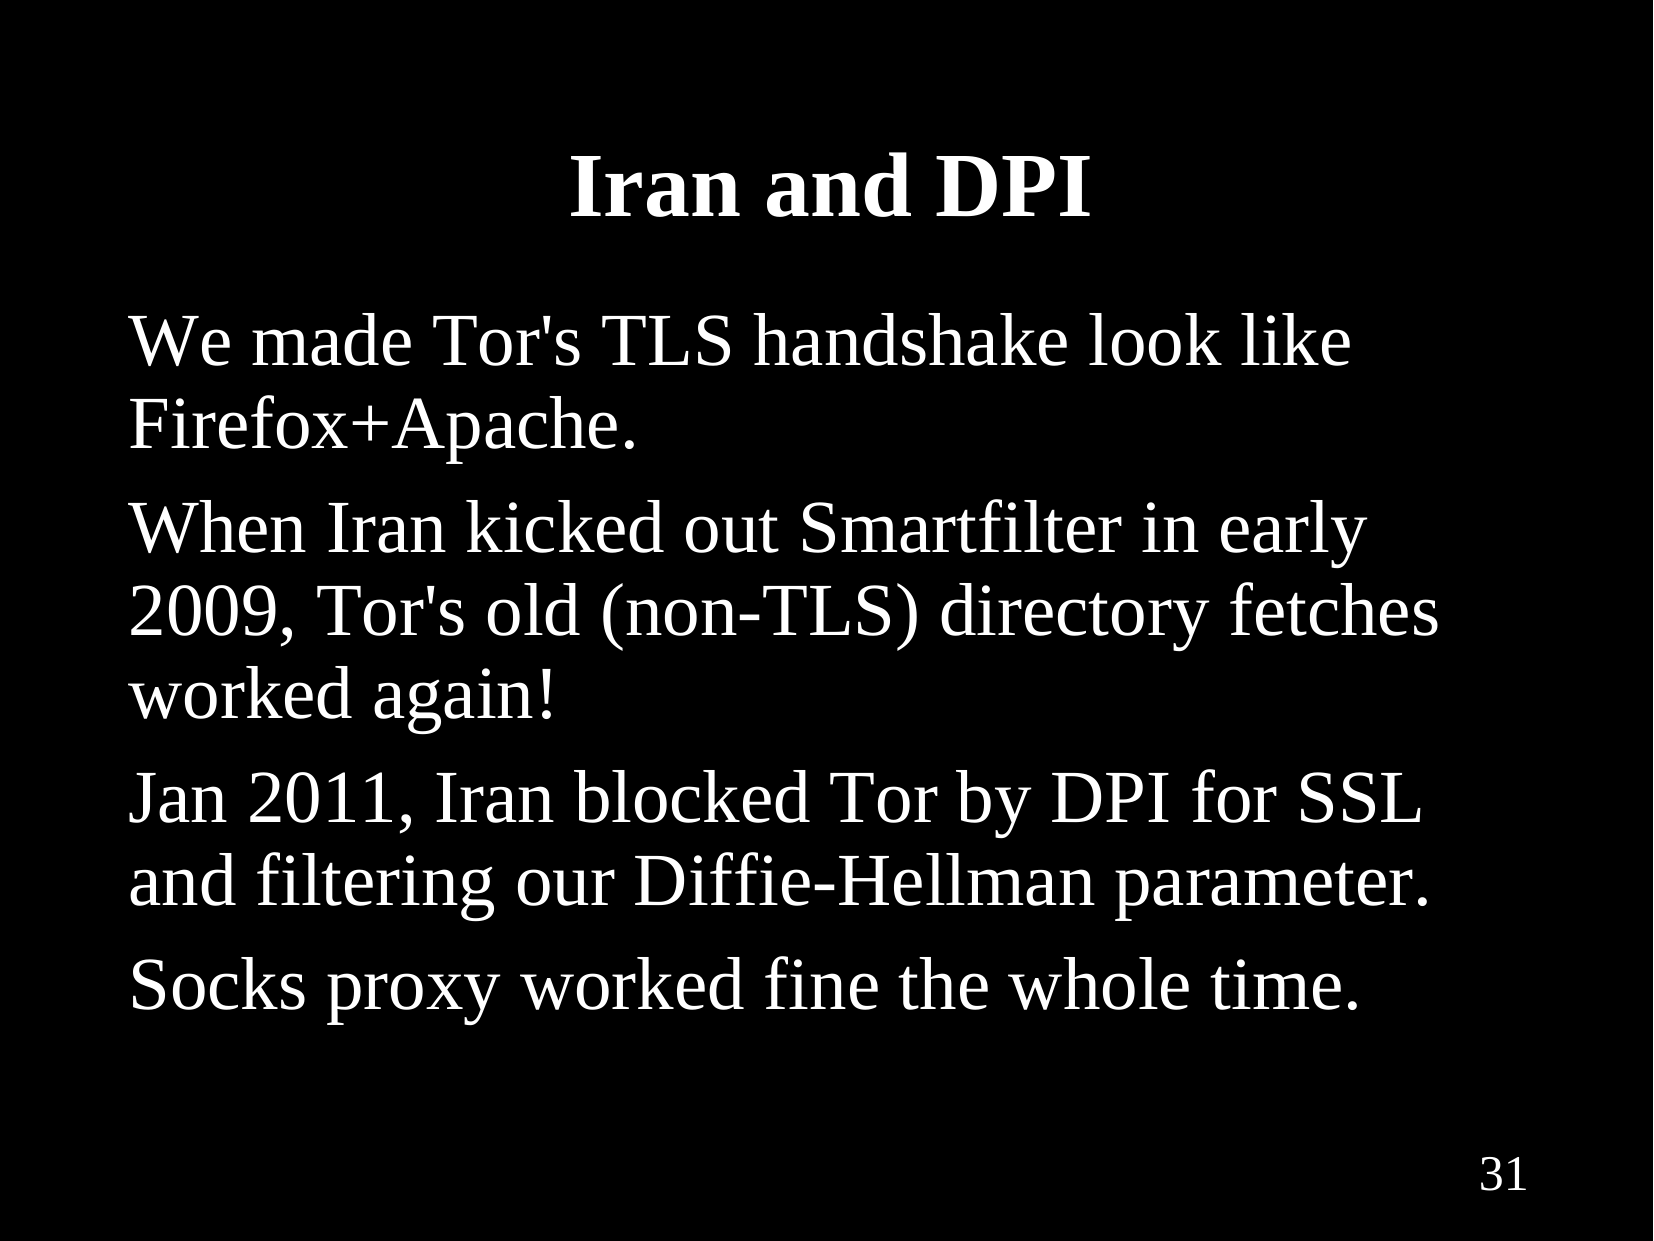

# Iran and DPI
We made Tor's TLS handshake look like Firefox+Apache.
When Iran kicked out Smartfilter in early 2009, Tor's old (non-TLS) directory fetches worked again!
Jan 2011, Iran blocked Tor by DPI for SSL and filtering our Diffie-Hellman parameter.
Socks proxy worked fine the whole time.